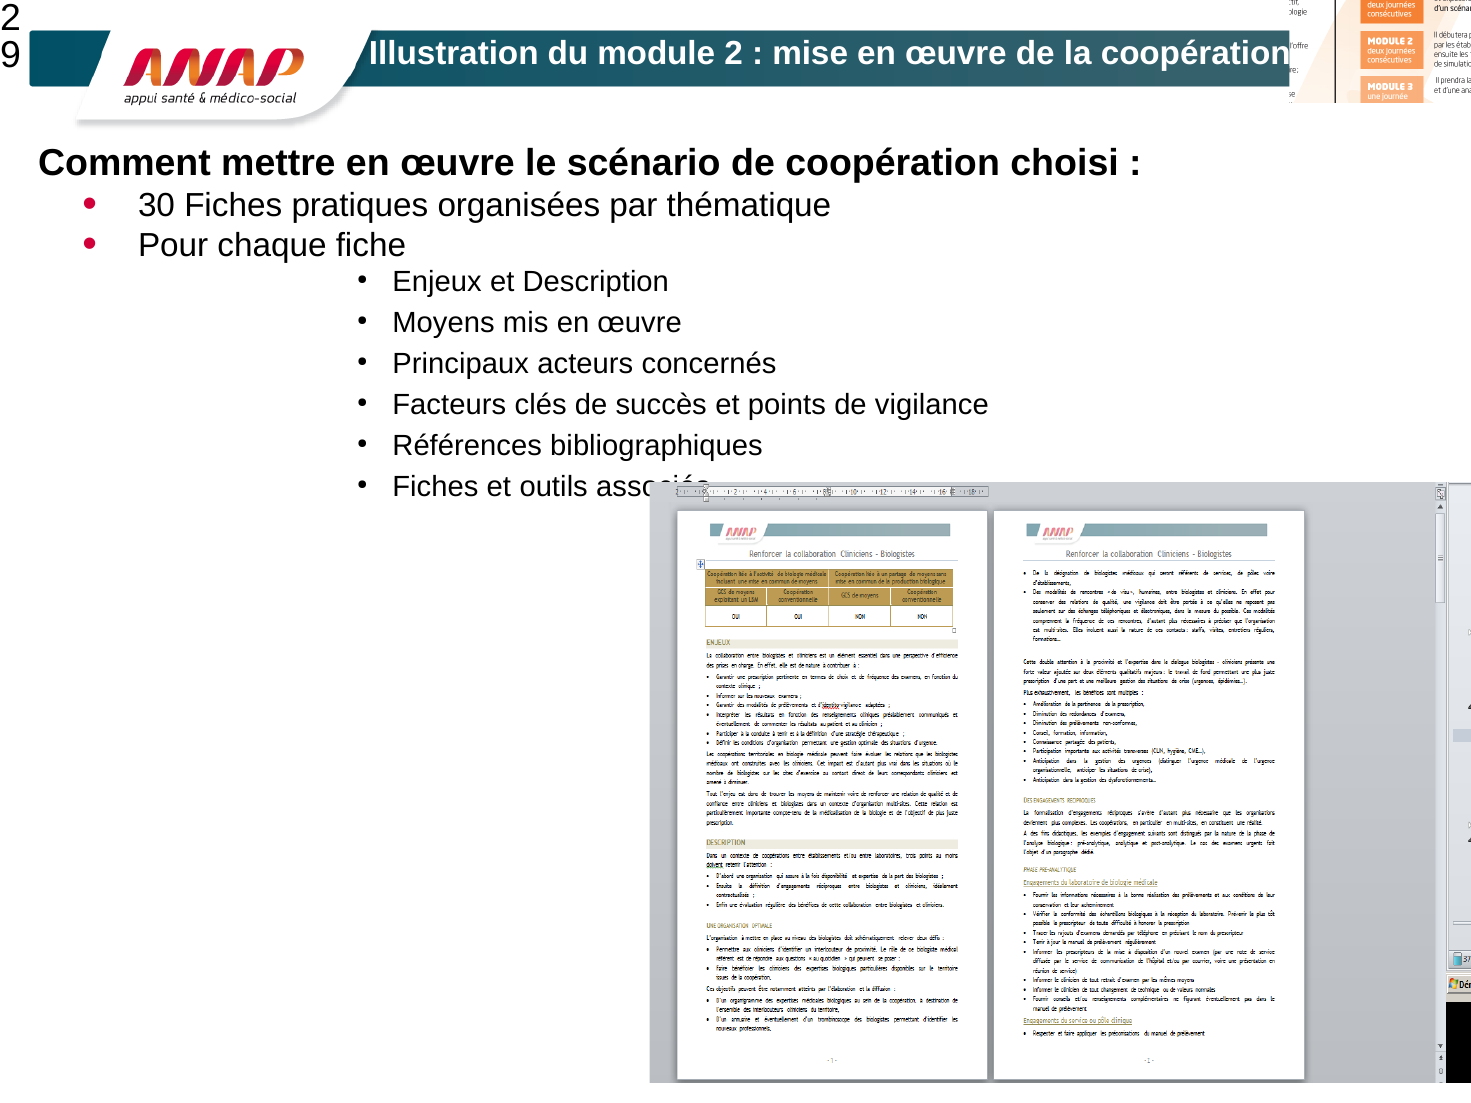

Illustration du module 2 : mise en œuvre de la coopération
#
Comment mettre en œuvre le scénario de coopération choisi :
30 Fiches pratiques organisées par thématique
Pour chaque fiche
Enjeux et Description
Moyens mis en œuvre
Principaux acteurs concernés
Facteurs clés de succès et points de vigilance
Références bibliographiques
Fiches et outils associés